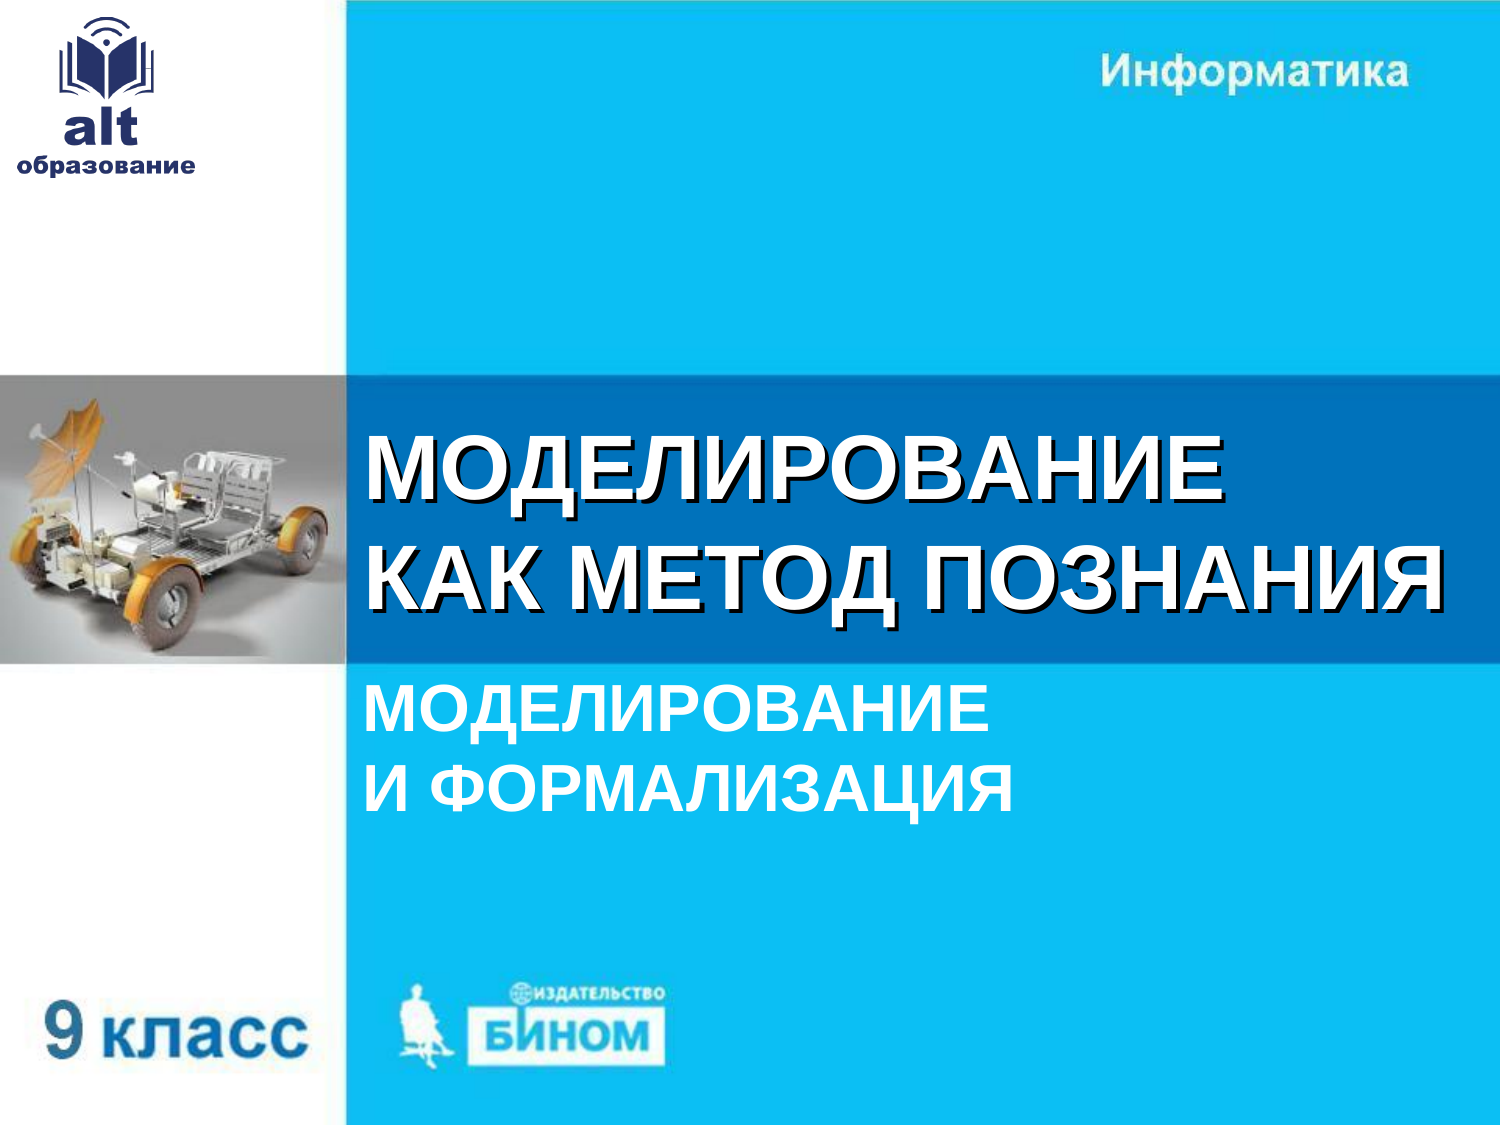

МОДЕЛИРОВАНИЕ
КАК МЕТОД ПОЗНАНИЯ
МОДЕЛИРОВАНИЕ И ФОРМАЛИЗАЦИЯ